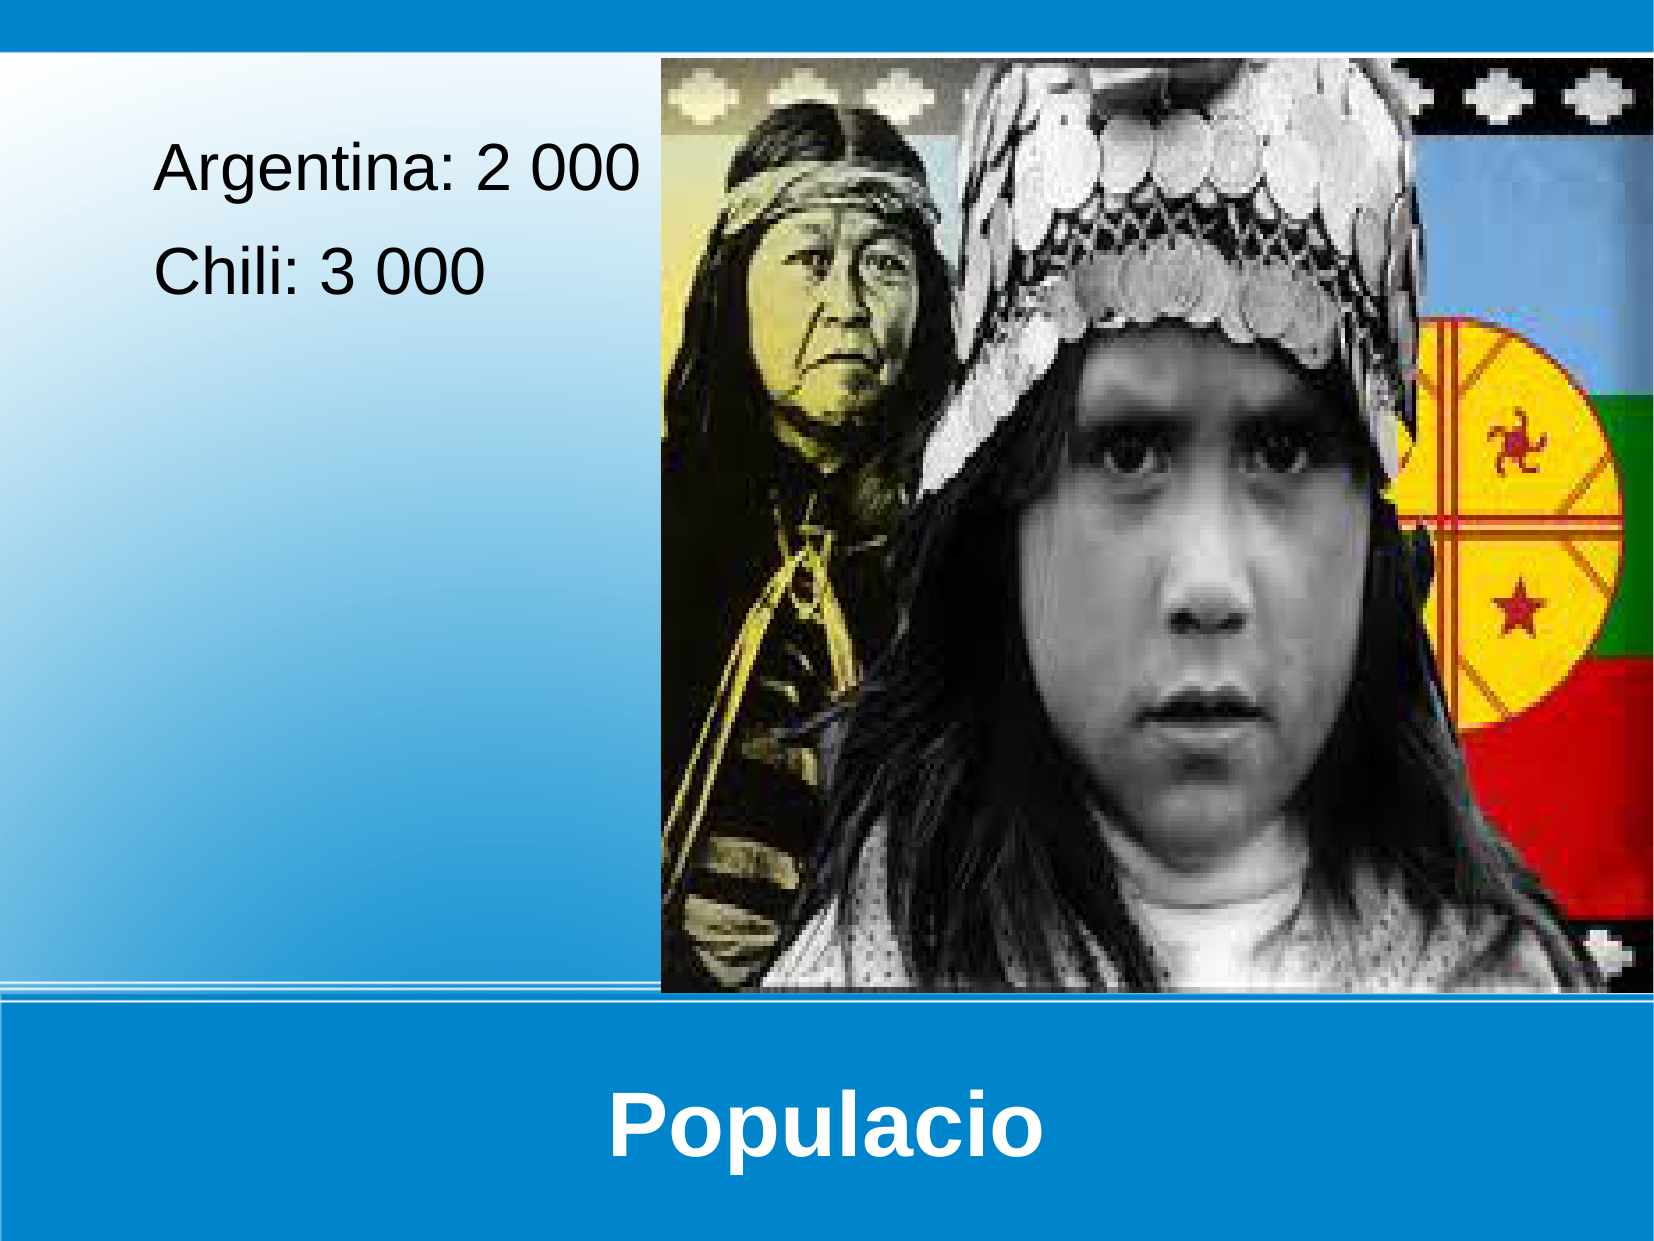

Argentina: 2 000
Chili: 3 000
# Populacio